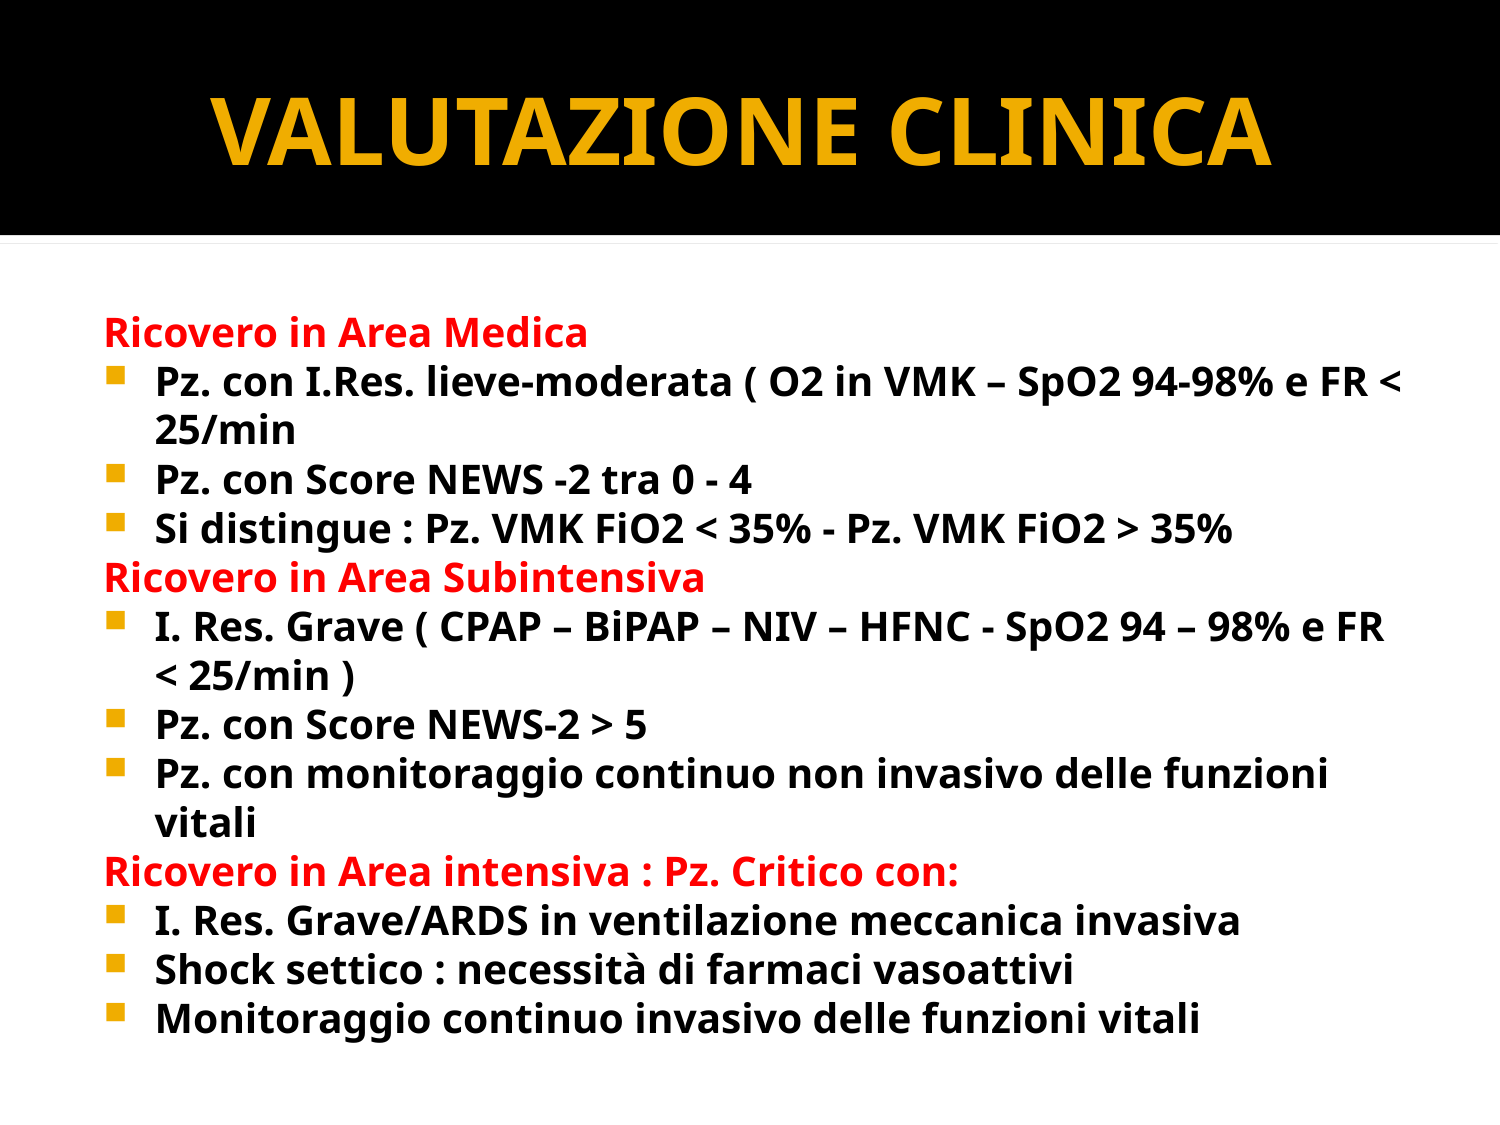

# VALUTAZIONE CLINICA
Ricovero in Area Medica
Pz. con I.Res. lieve-moderata ( O2 in VMK – SpO2 94-98% e FR < 25/min
Pz. con Score NEWS -2 tra 0 - 4
Si distingue : Pz. VMK FiO2 < 35% - Pz. VMK FiO2 > 35%
Ricovero in Area Subintensiva
I. Res. Grave ( CPAP – BiPAP – NIV – HFNC - SpO2 94 – 98% e FR < 25/min )
Pz. con Score NEWS-2 > 5
Pz. con monitoraggio continuo non invasivo delle funzioni vitali
Ricovero in Area intensiva : Pz. Critico con:
I. Res. Grave/ARDS in ventilazione meccanica invasiva
Shock settico : necessità di farmaci vasoattivi
Monitoraggio continuo invasivo delle funzioni vitali